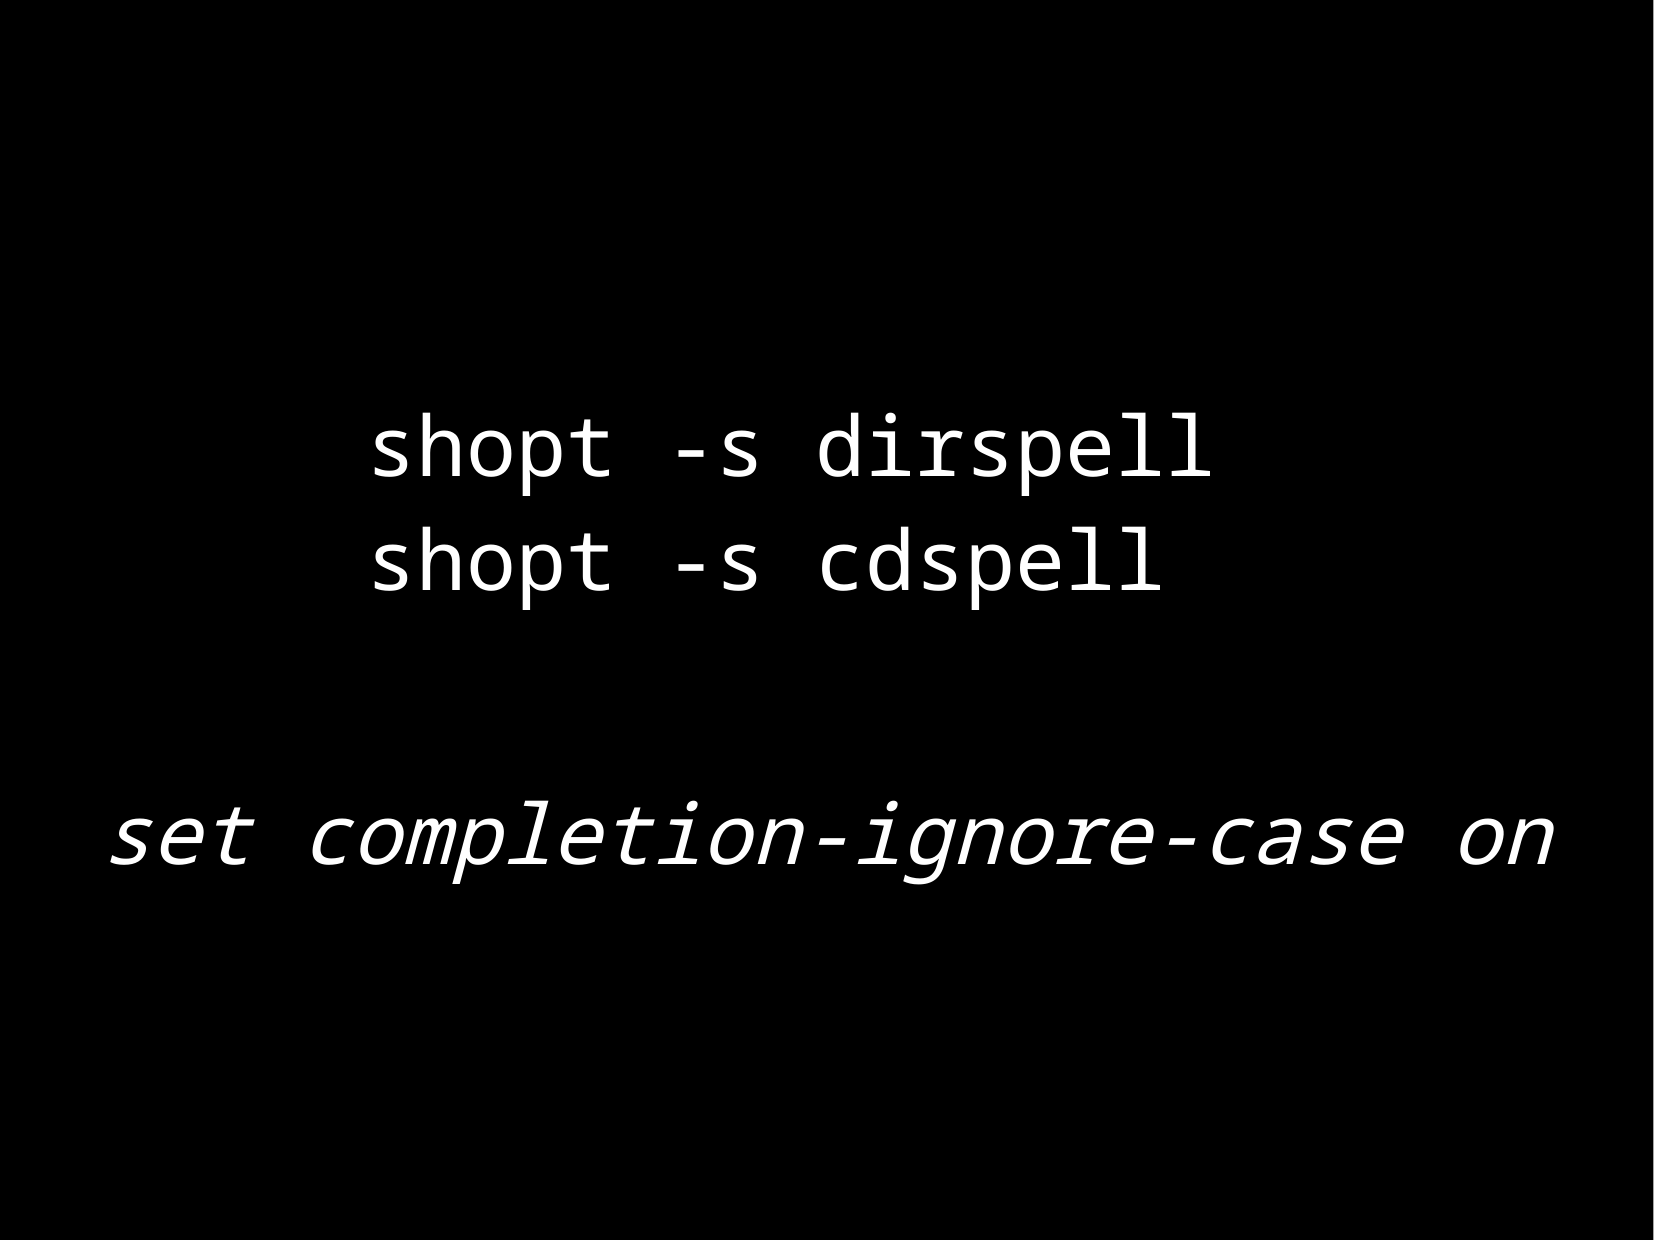

# shopt -s dirspell shopt -s cdspell
set completion-ignore-case on